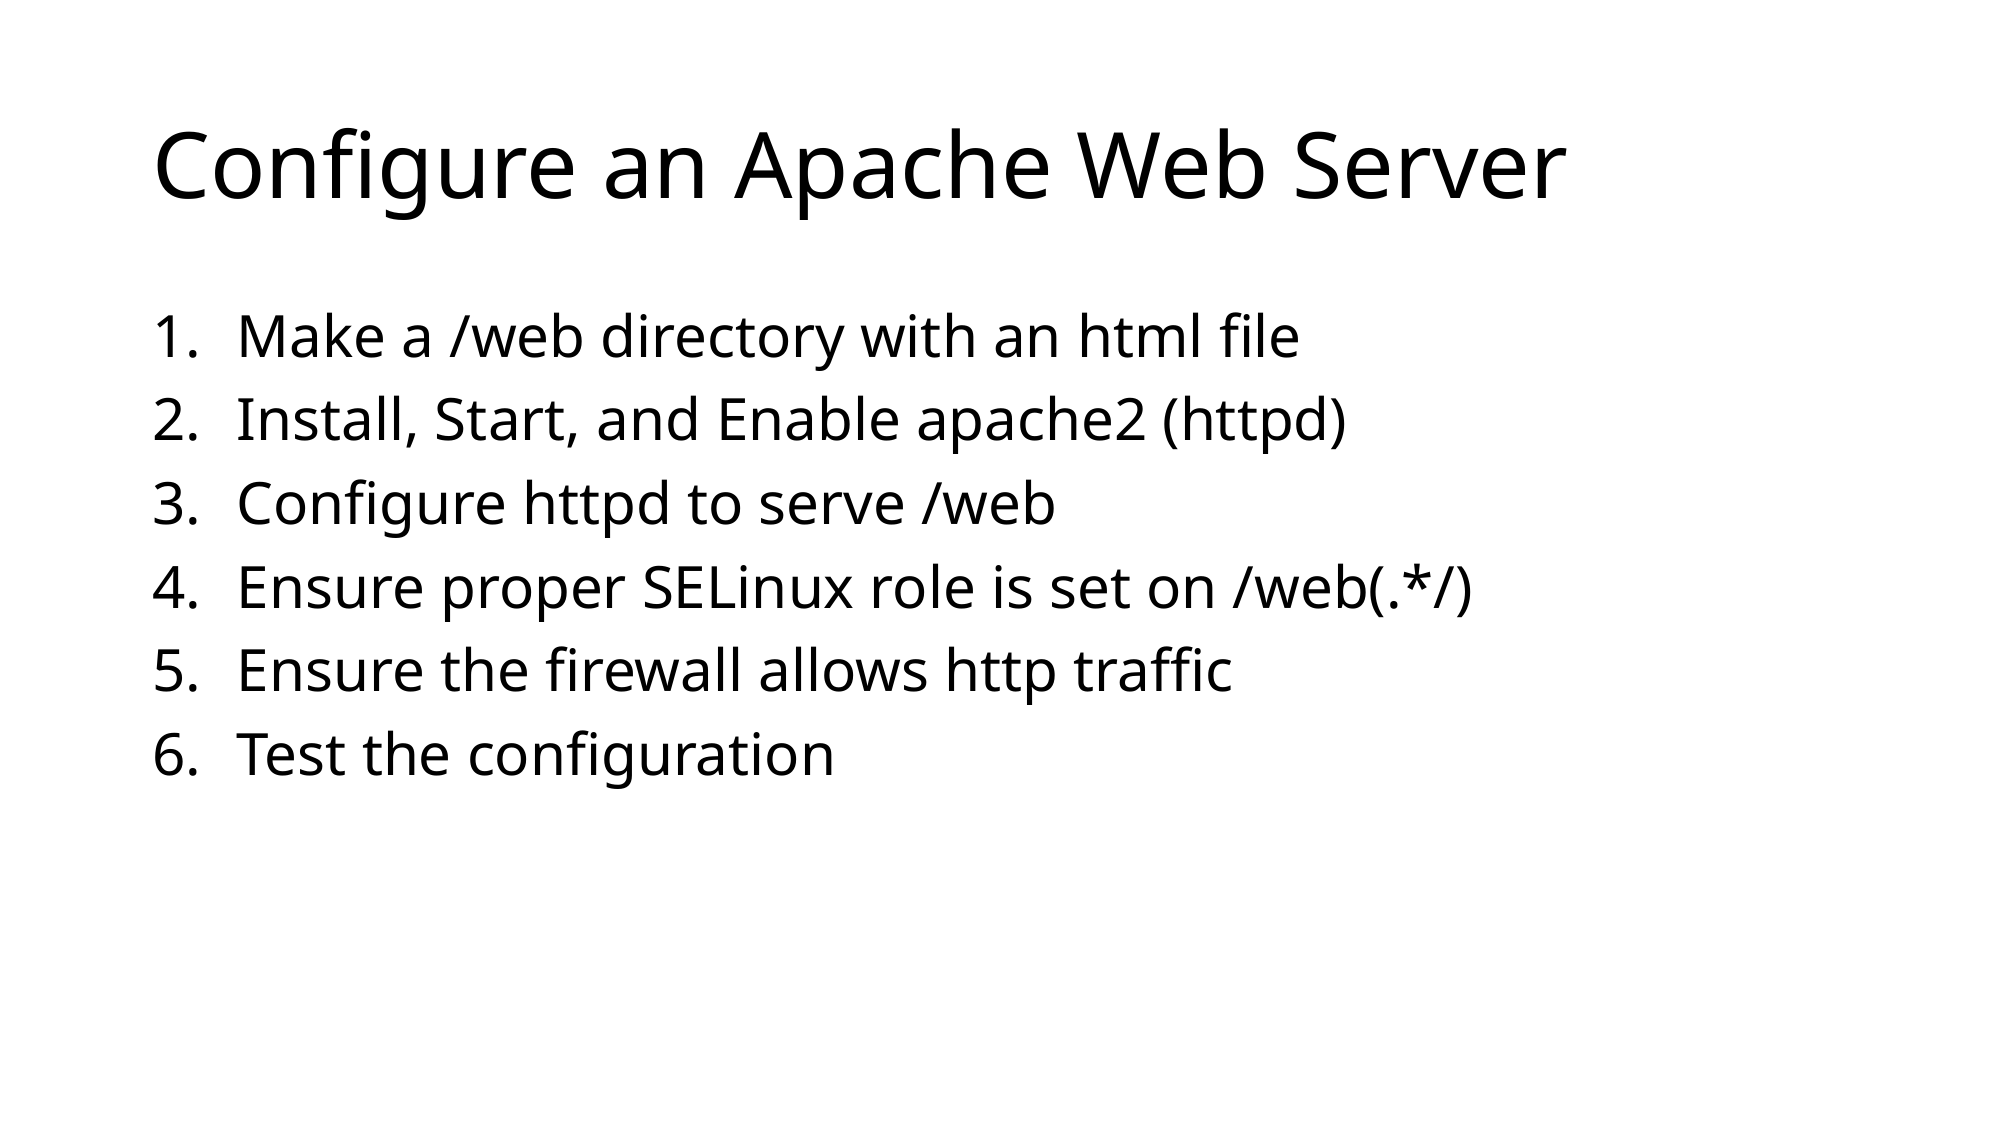

# Configure an Apache Web Server
Make a /web directory with an html file
Install, Start, and Enable apache2 (httpd)
Configure httpd to serve /web
Ensure proper SELinux role is set on /web(.*/)
Ensure the firewall allows http traffic
Test the configuration